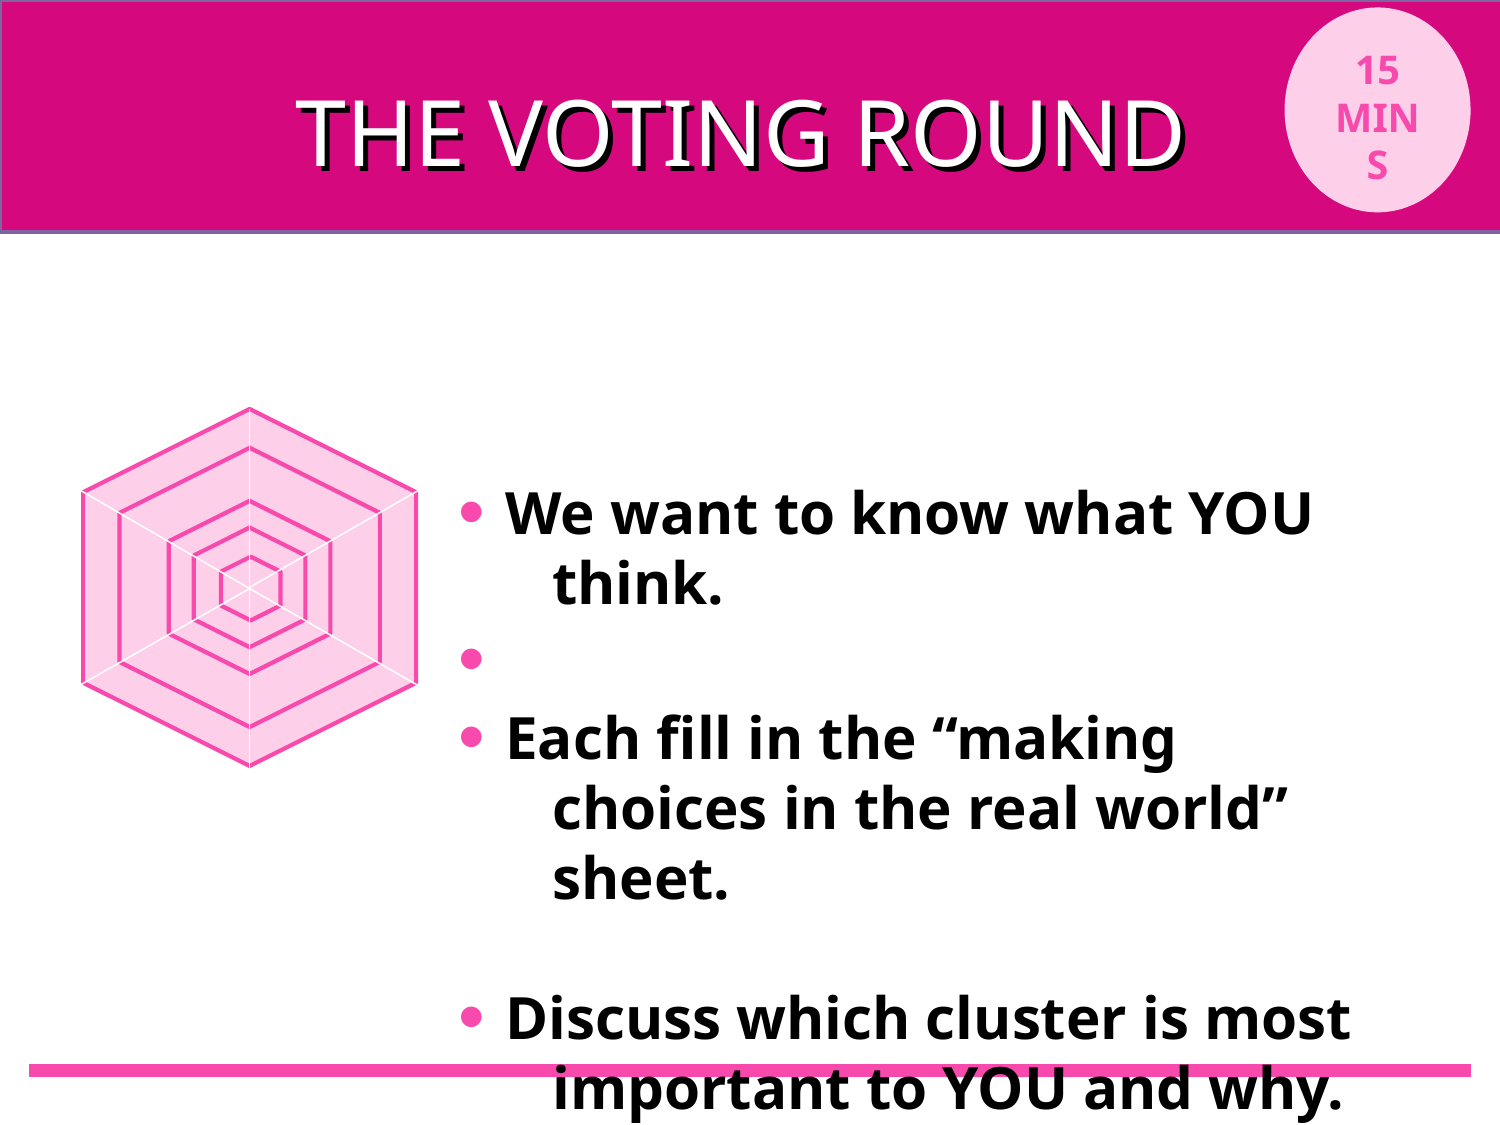

15 MINS
# The Voting Round
We want to know what YOU think.
Each fill in the “making choices in the real world” sheet.
Discuss which cluster is most important to YOU and why.